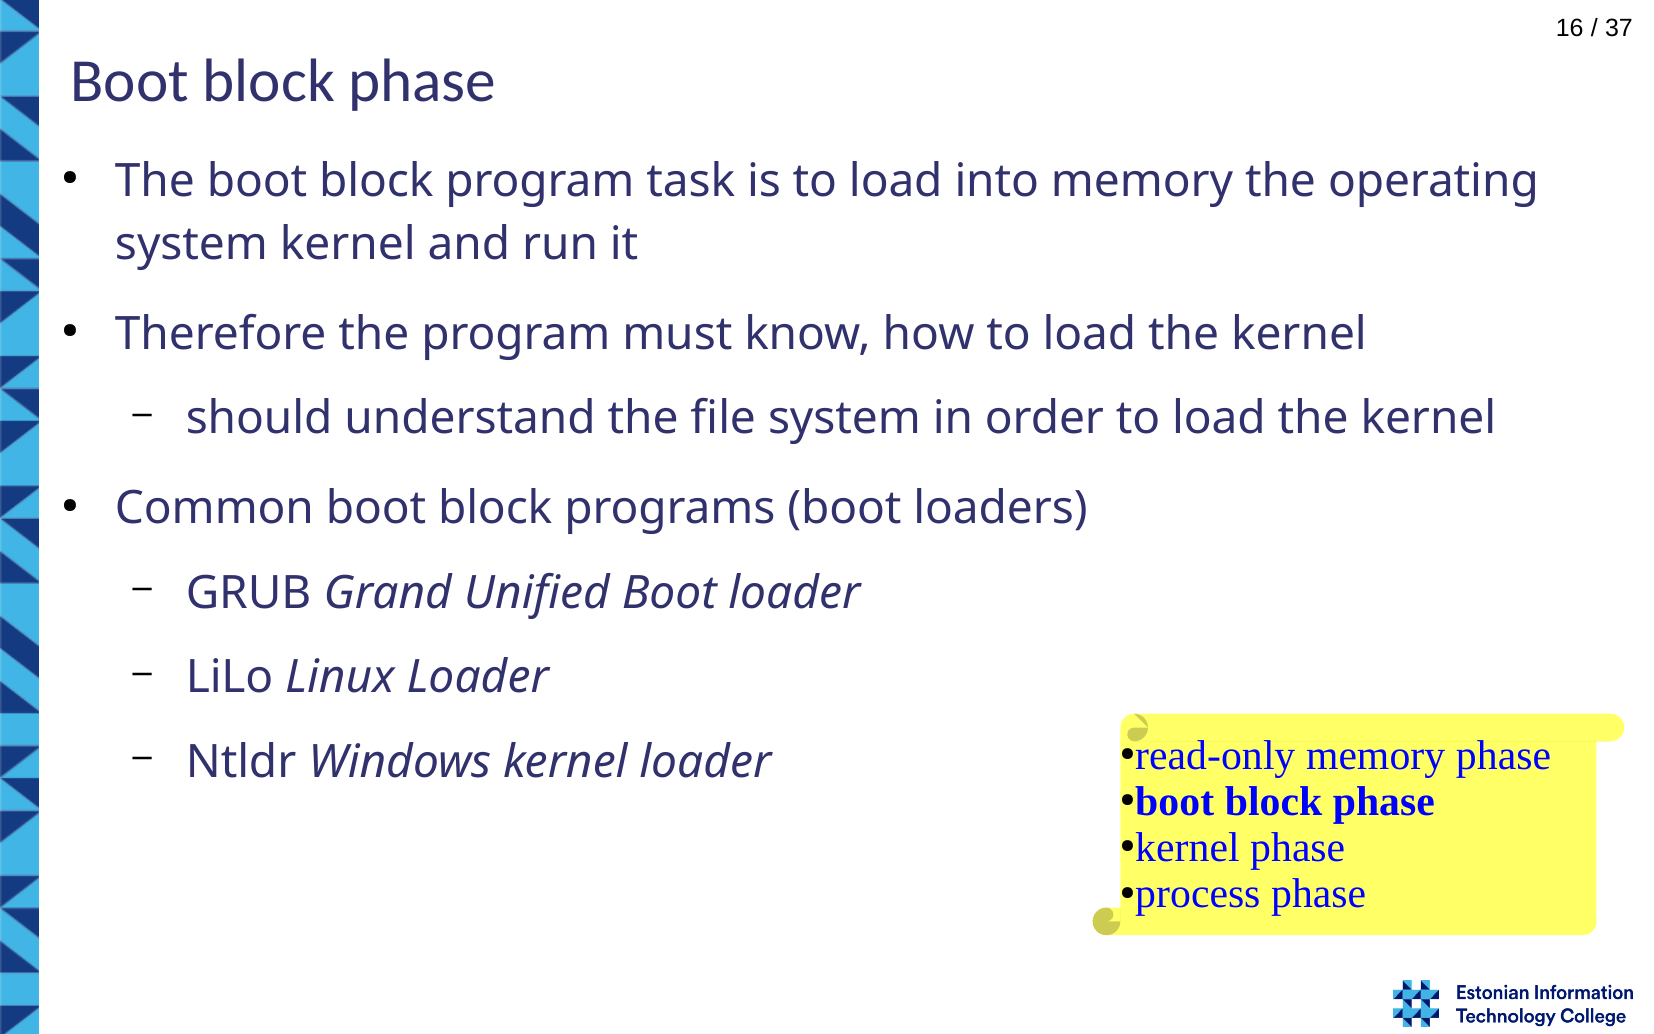

# Boot block phase
The boot block program task is to load into memory the operating system kernel and run it
Therefore the program must know, how to load the kernel
should understand the file system in order to load the kernel
Common boot block programs (boot loaders)
GRUB Grand Unified Boot loader
LiLo Linux Loader
Ntldr Windows kernel loader
read-only memory phase
boot block phase
kernel phase
process phase